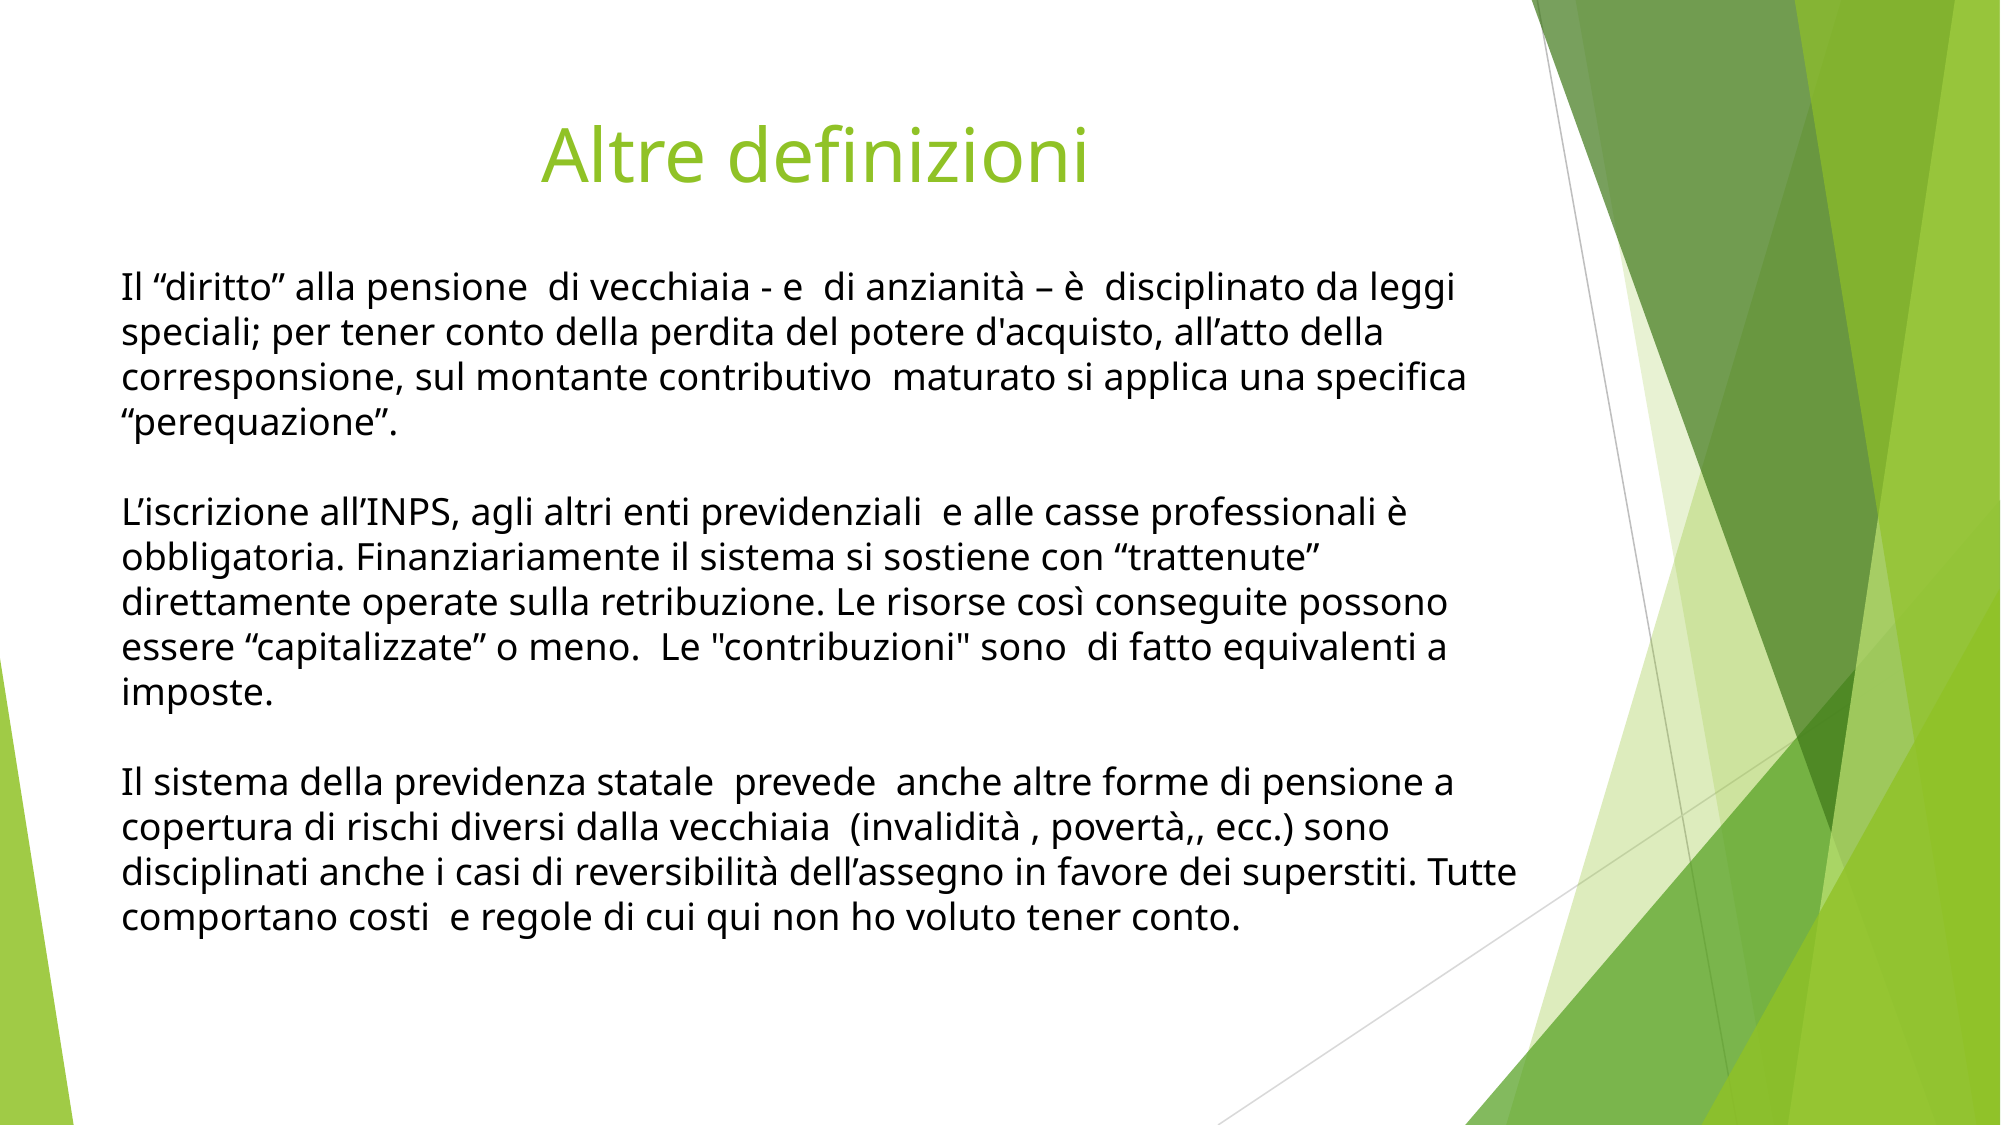

# Altre definizioni
Il “diritto” alla pensione di vecchiaia - e di anzianità – è disciplinato da leggi speciali; per tener conto della perdita del potere d'acquisto, all’atto della corresponsione, sul montante contributivo maturato si applica una specifica “perequazione”.
L’iscrizione all’INPS, agli altri enti previdenziali e alle casse professionali è obbligatoria. Finanziariamente il sistema si sostiene con “trattenute” direttamente operate sulla retribuzione. Le risorse così conseguite possono essere “capitalizzate” o meno. Le "contribuzioni" sono di fatto equivalenti a imposte.
Il sistema della previdenza statale prevede anche altre forme di pensione a copertura di rischi diversi dalla vecchiaia (invalidità , povertà,, ecc.) sono disciplinati anche i casi di reversibilità dell’assegno in favore dei superstiti. Tutte comportano costi e regole di cui qui non ho voluto tener conto.